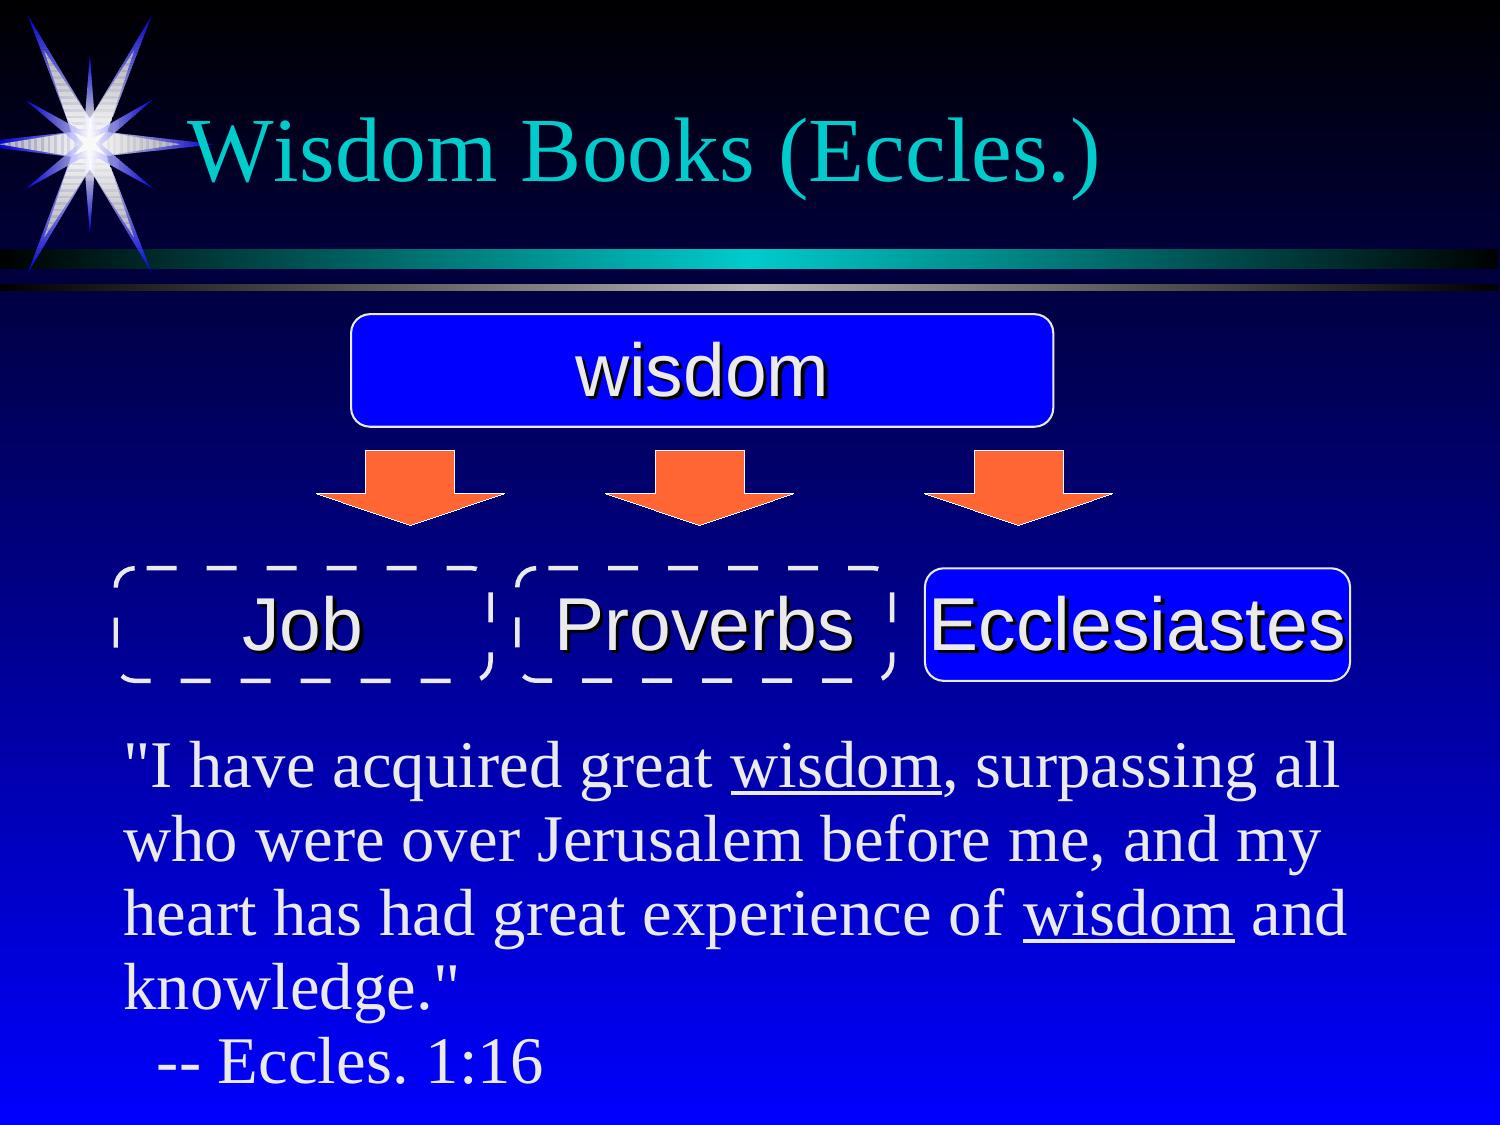

# Wisdom Books (Eccles.)
wisdom
Proverbs
Job
Ecclesiastes
"I have acquired great wisdom, surpassing all who were over Jerusalem before me, and my heart has had great experience of wisdom and knowledge."
 -- Eccles. 1:16